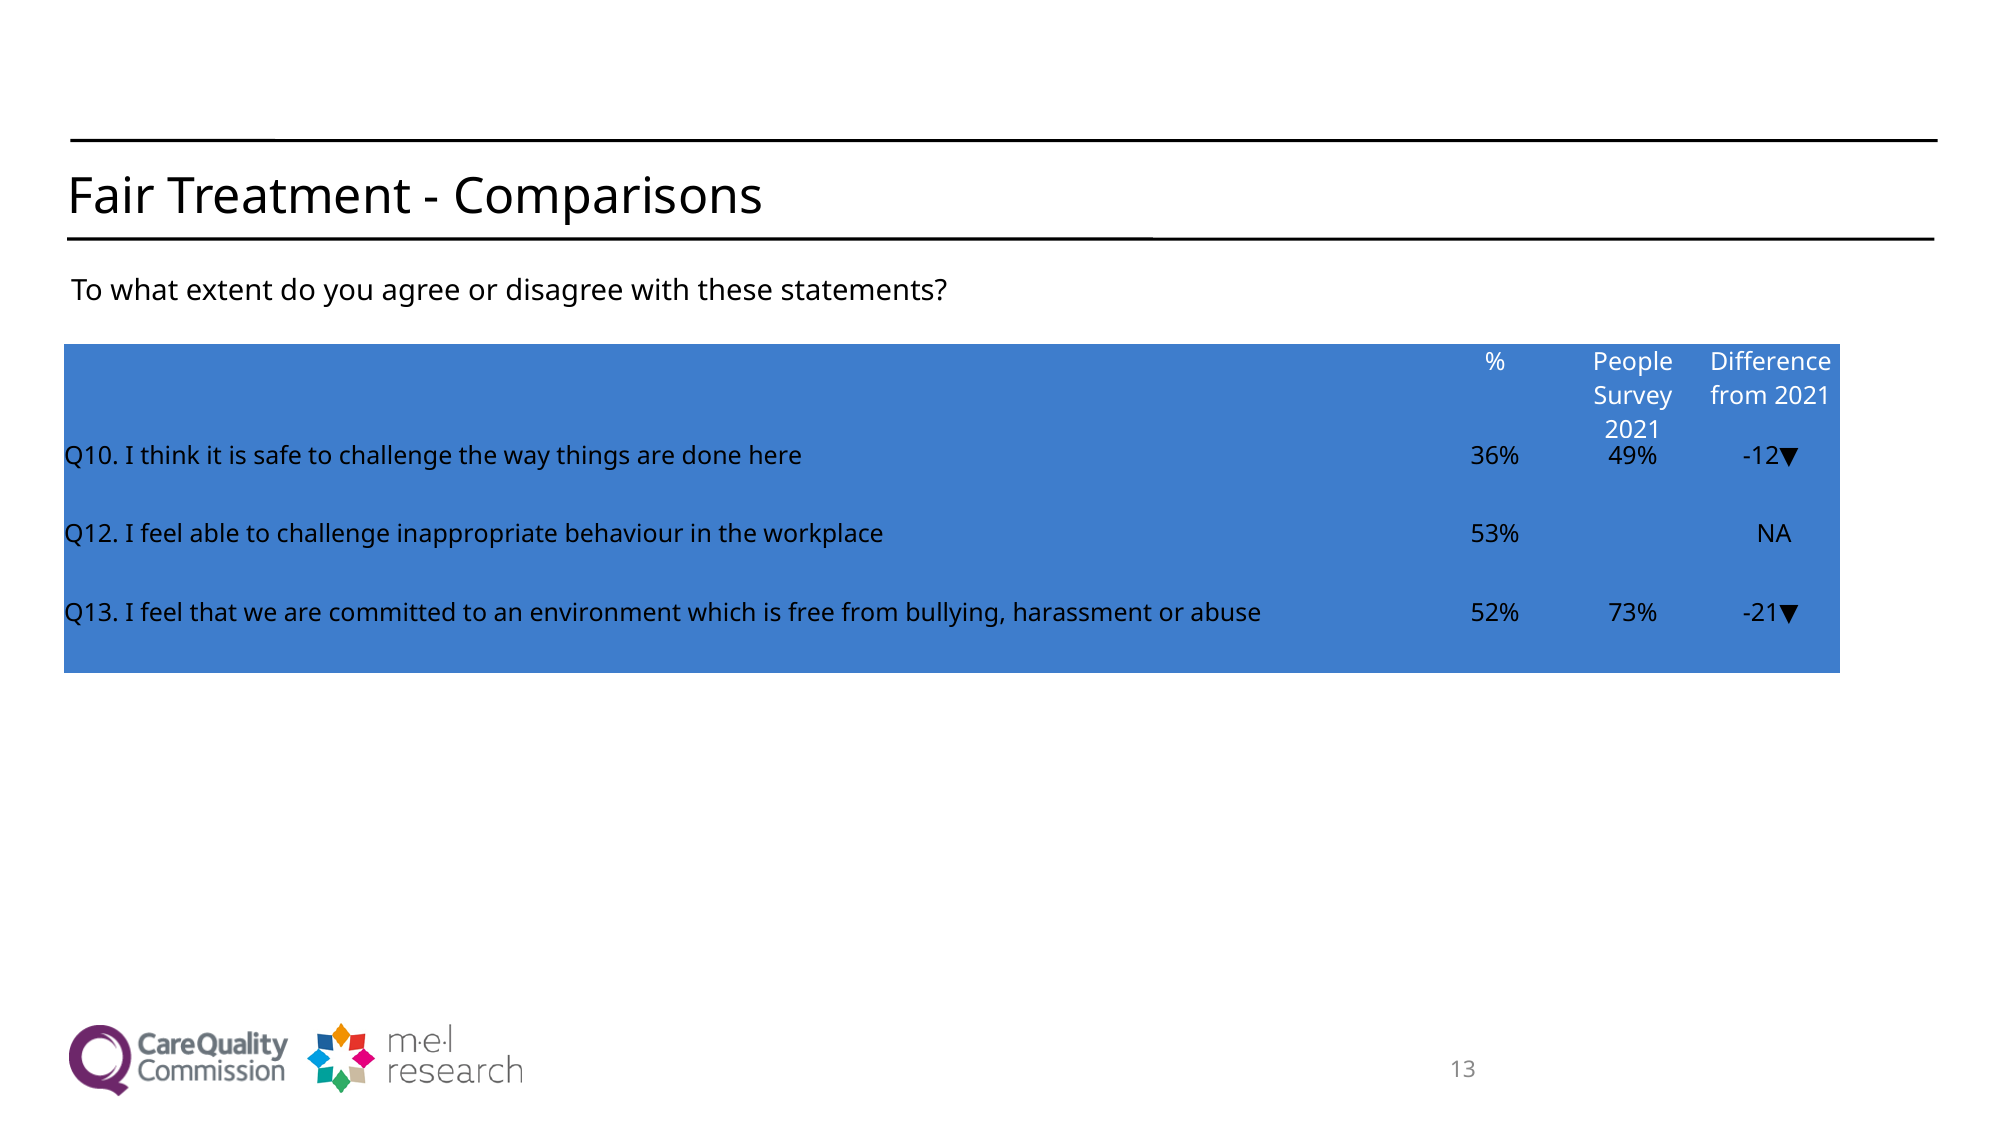

# Fair Treatment - Comparisons
To what extent do you agree or disagree with these statements?
| | % | People Survey 2021 | Difference from 2021 |
| --- | --- | --- | --- |
| Q10. I think it is safe to challenge the way things are done here | 36% | 49% | -12▼ |
| Q12. I feel able to challenge inappropriate behaviour in the workplace | 53% | | NA |
| Q13. I feel that we are committed to an environment which is free from bullying, harassment or abuse | 52% | 73% | -21▼ |